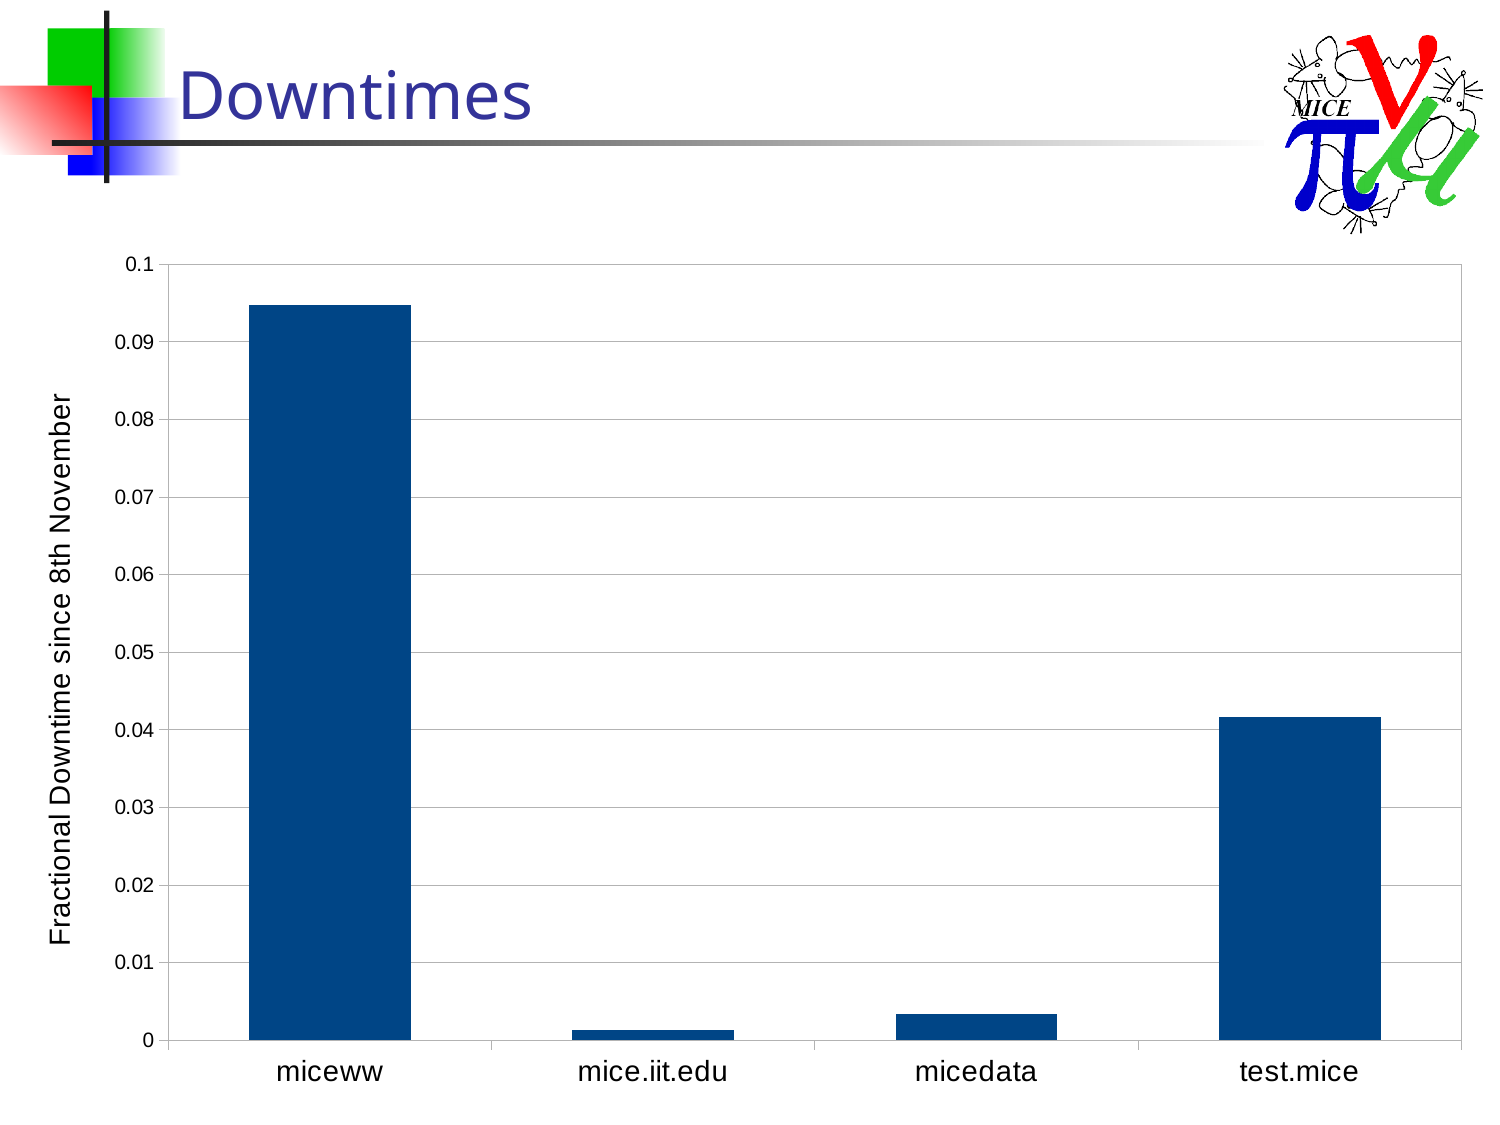

# Downtimes
### Chart
| Category | Row 10 |
|---|---|
| miceww | 0.094812925170068 |
| mice.iit.edu | 0.00127551020408163 |
| micedata | 0.00340136054421769 |
| test.mice | 0.0416666666666667 |